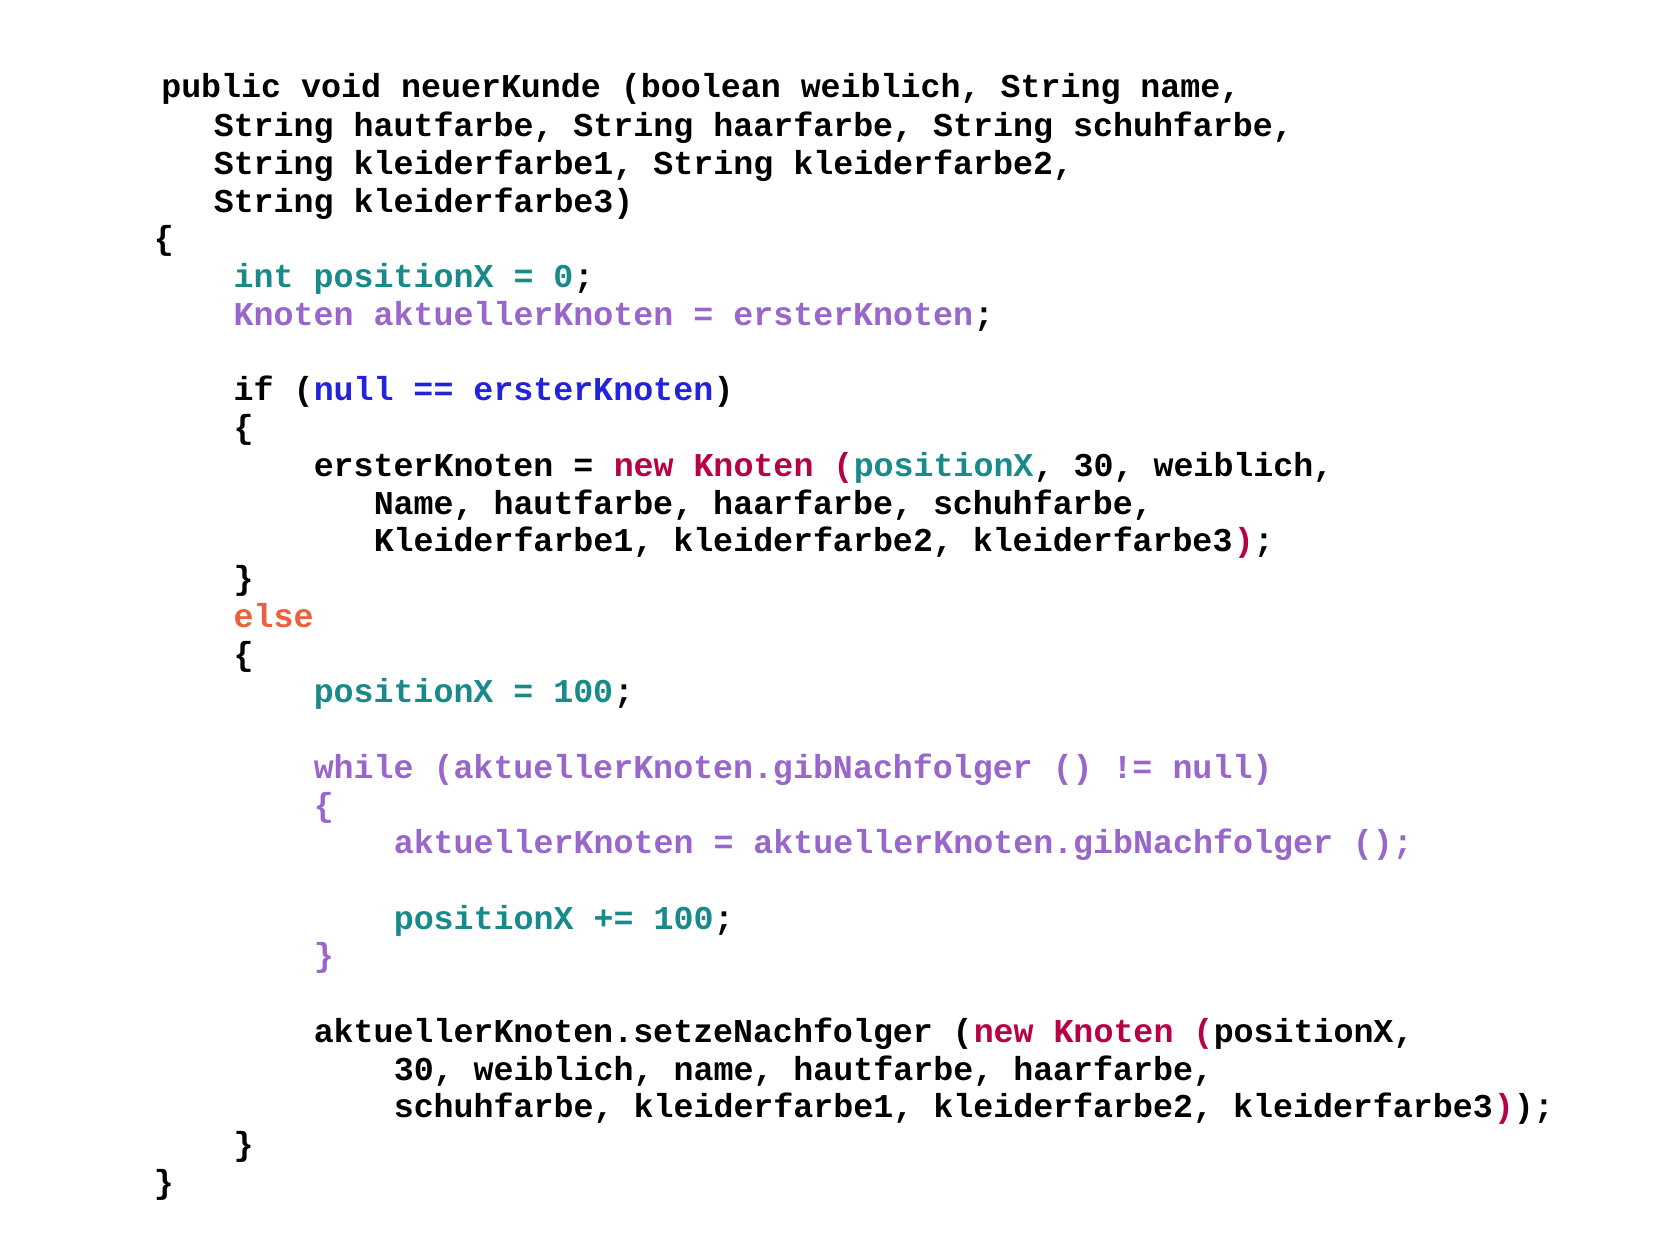

public void neuerKunde (boolean weiblich, String name,
 String hautfarbe, String haarfarbe, String schuhfarbe,
 String kleiderfarbe1, String kleiderfarbe2,
 String kleiderfarbe3)
 {
 int positionX = 0;
 Knoten aktuellerKnoten = ersterKnoten;
 if (null == ersterKnoten)
 {
 ersterKnoten = new Knoten (positionX, 30, weiblich,
 Name, hautfarbe, haarfarbe, schuhfarbe,
 Kleiderfarbe1, kleiderfarbe2, kleiderfarbe3);
 }
 else
 {
 positionX = 100;
 while (aktuellerKnoten.gibNachfolger () != null)
 {
 aktuellerKnoten = aktuellerKnoten.gibNachfolger ();
 positionX += 100;
 }
 aktuellerKnoten.setzeNachfolger (new Knoten (positionX,
 30, weiblich, name, hautfarbe, haarfarbe,
 schuhfarbe, kleiderfarbe1, kleiderfarbe2, kleiderfarbe3));
 }
 }